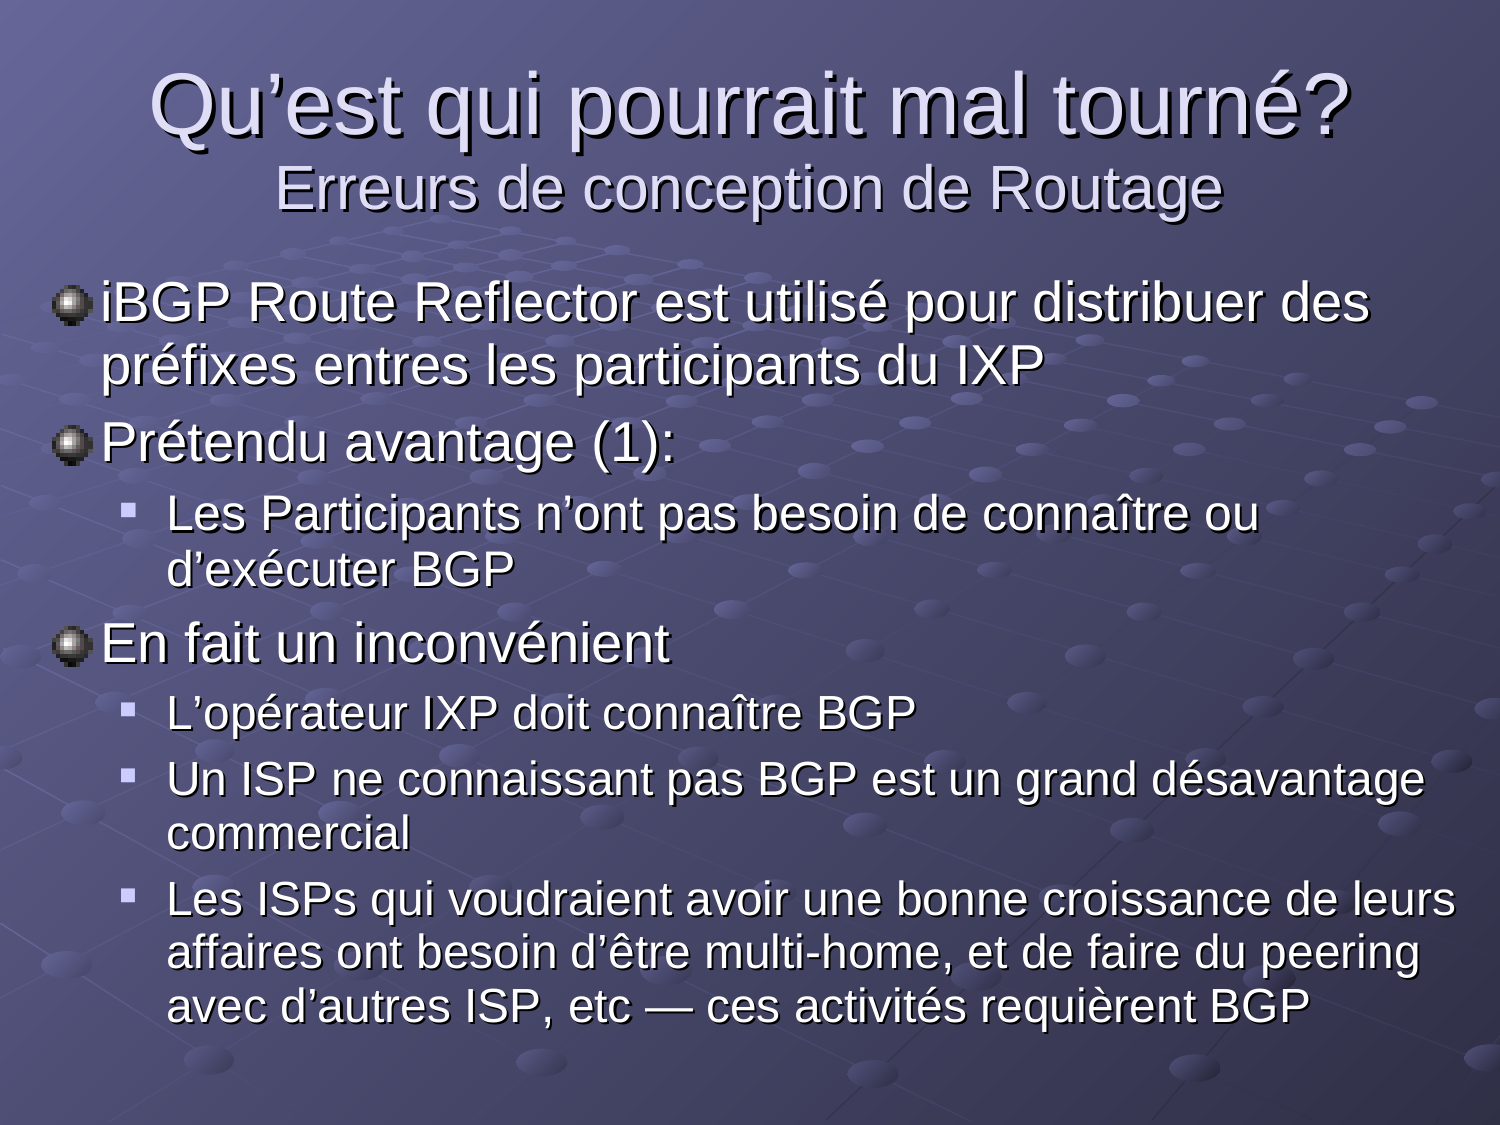

# Qu’est qui pourrait mal tourné? Erreurs de conception de Routage
iBGP Route Reflector est utilisé pour distribuer des préfixes entres les participants du IXP
Prétendu avantage (1):
Les Participants n’ont pas besoin de connaître ou d’exécuter BGP
En fait un inconvénient
L’opérateur IXP doit connaître BGP
Un ISP ne connaissant pas BGP est un grand désavantage commercial
Les ISPs qui voudraient avoir une bonne croissance de leurs affaires ont besoin d’être multi-home, et de faire du peering avec d’autres ISP, etc — ces activités requièrent BGP